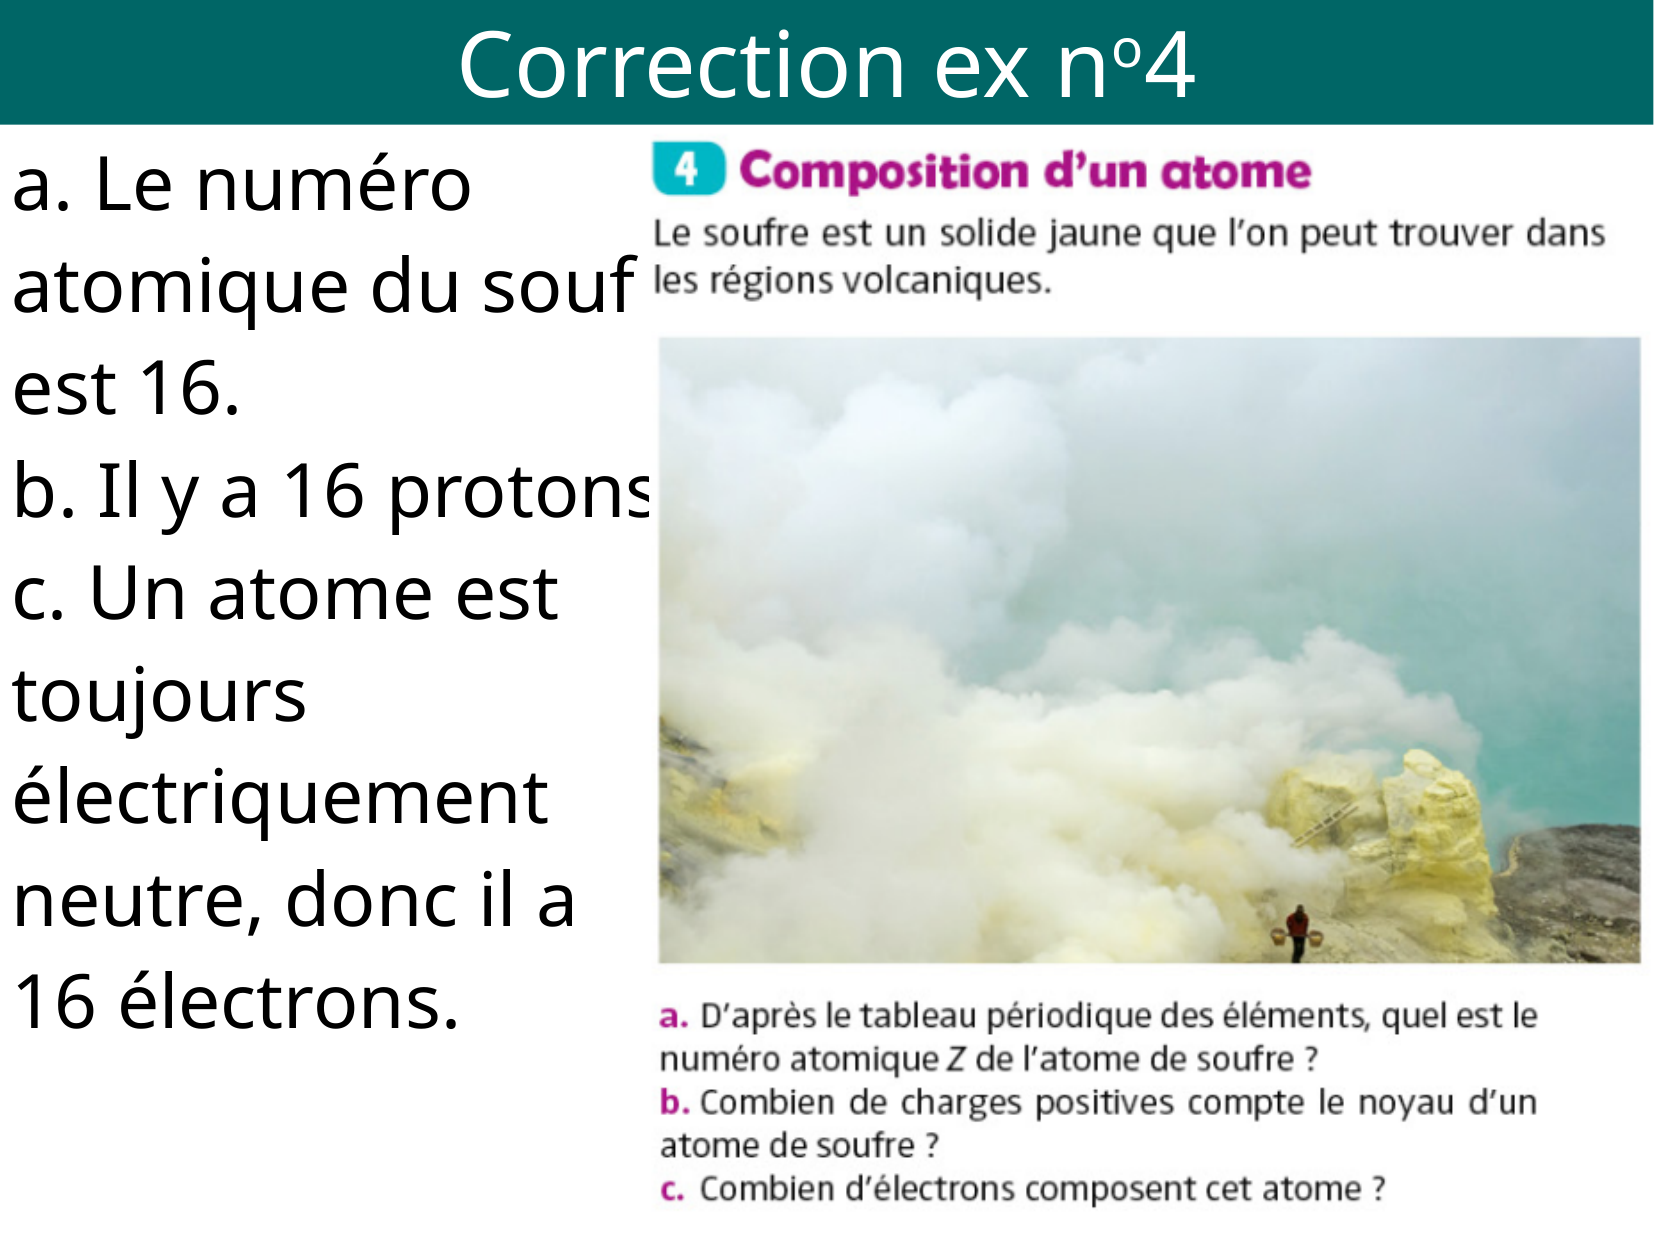

# Correction ex no4
a. Le numéro
atomique du soufre
est 16.
b. Il y a 16 protons.
c. Un atome est
toujours
électriquement
neutre, donc il a
16 électrons.